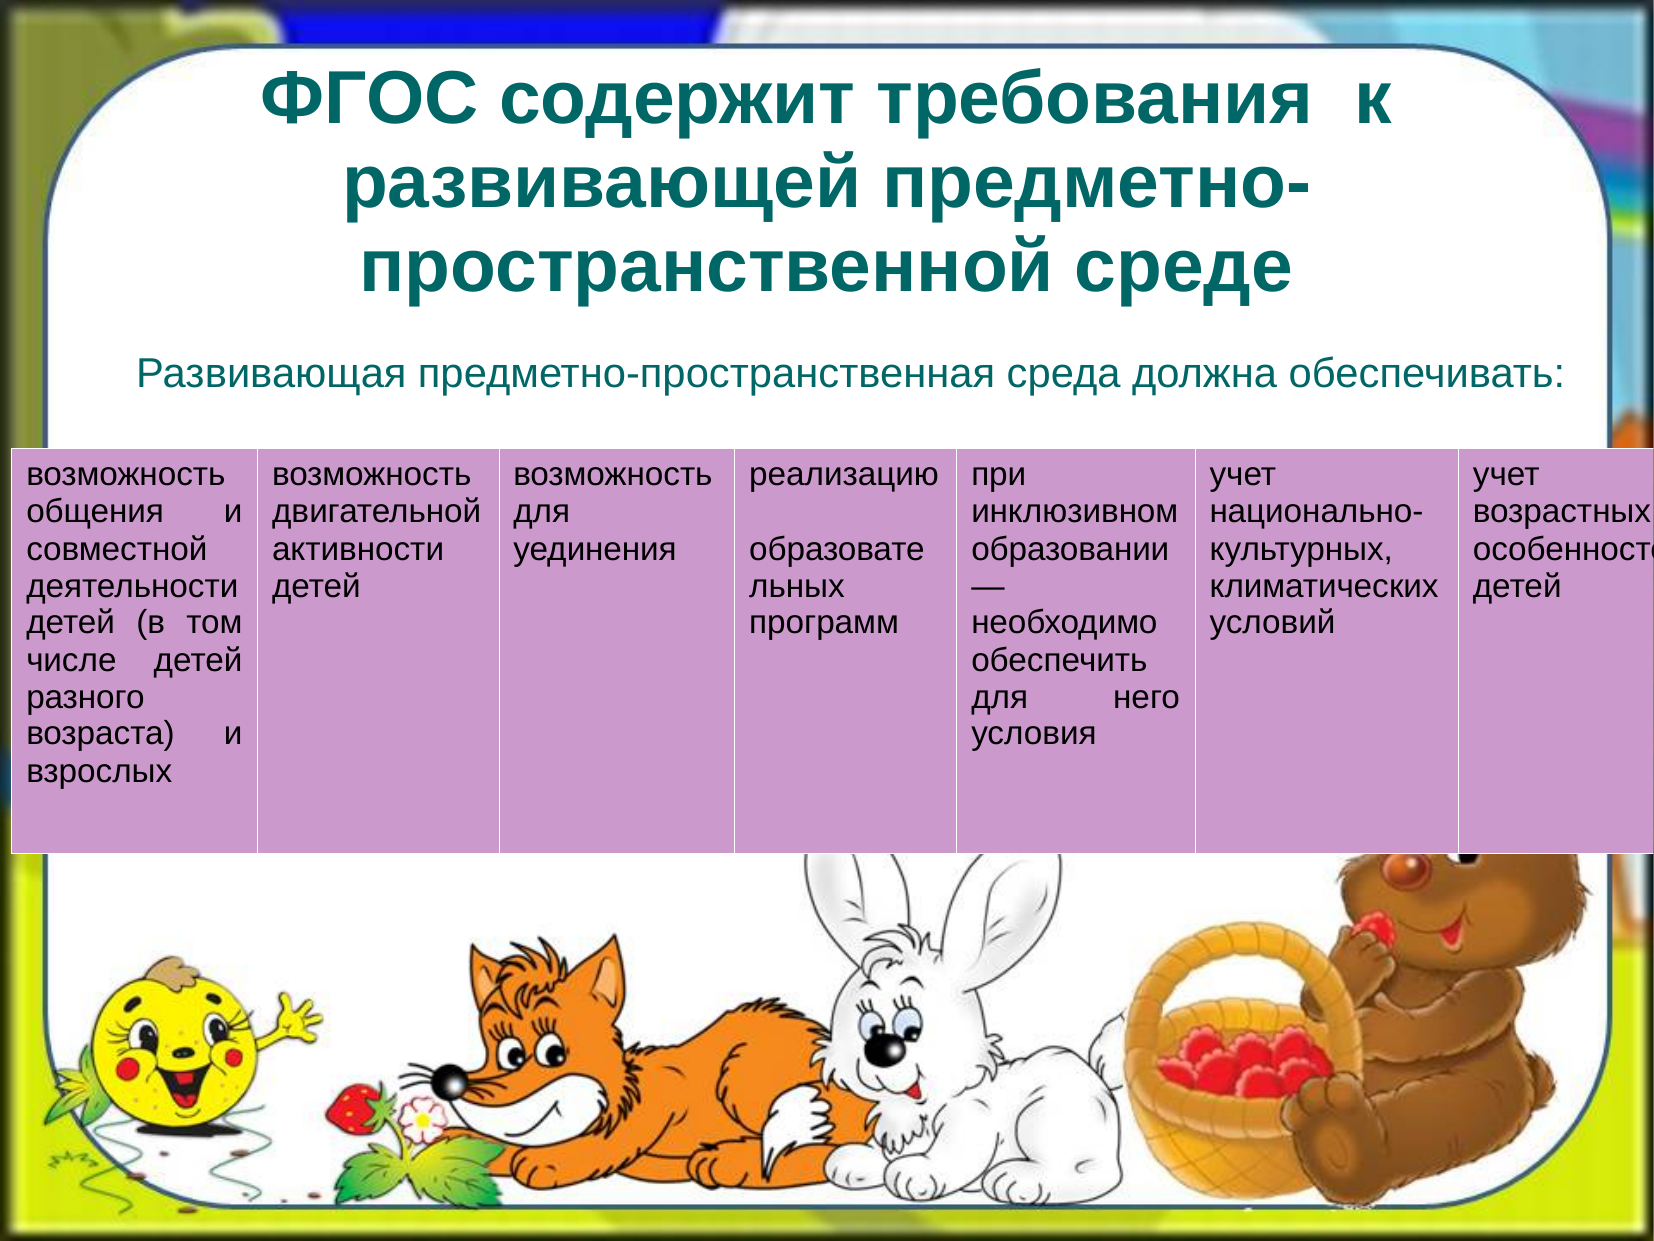

# ФГОС содержит требования к развивающей предметно-пространственной среде
Развивающая предметно-пространственная среда должна обеспечивать:
| возможность общения и совместной деятельности детей (в том числе детей разного возраста) и взрослых | возможность двигательной активности детей | возможность для уединения | реализацию образовательных программ | при инклюзивном образовании — необходимо обеспечить для него условия | учет национально-культурных, климатических условий | учет возрастных особенностей детей |
| --- | --- | --- | --- | --- | --- | --- |